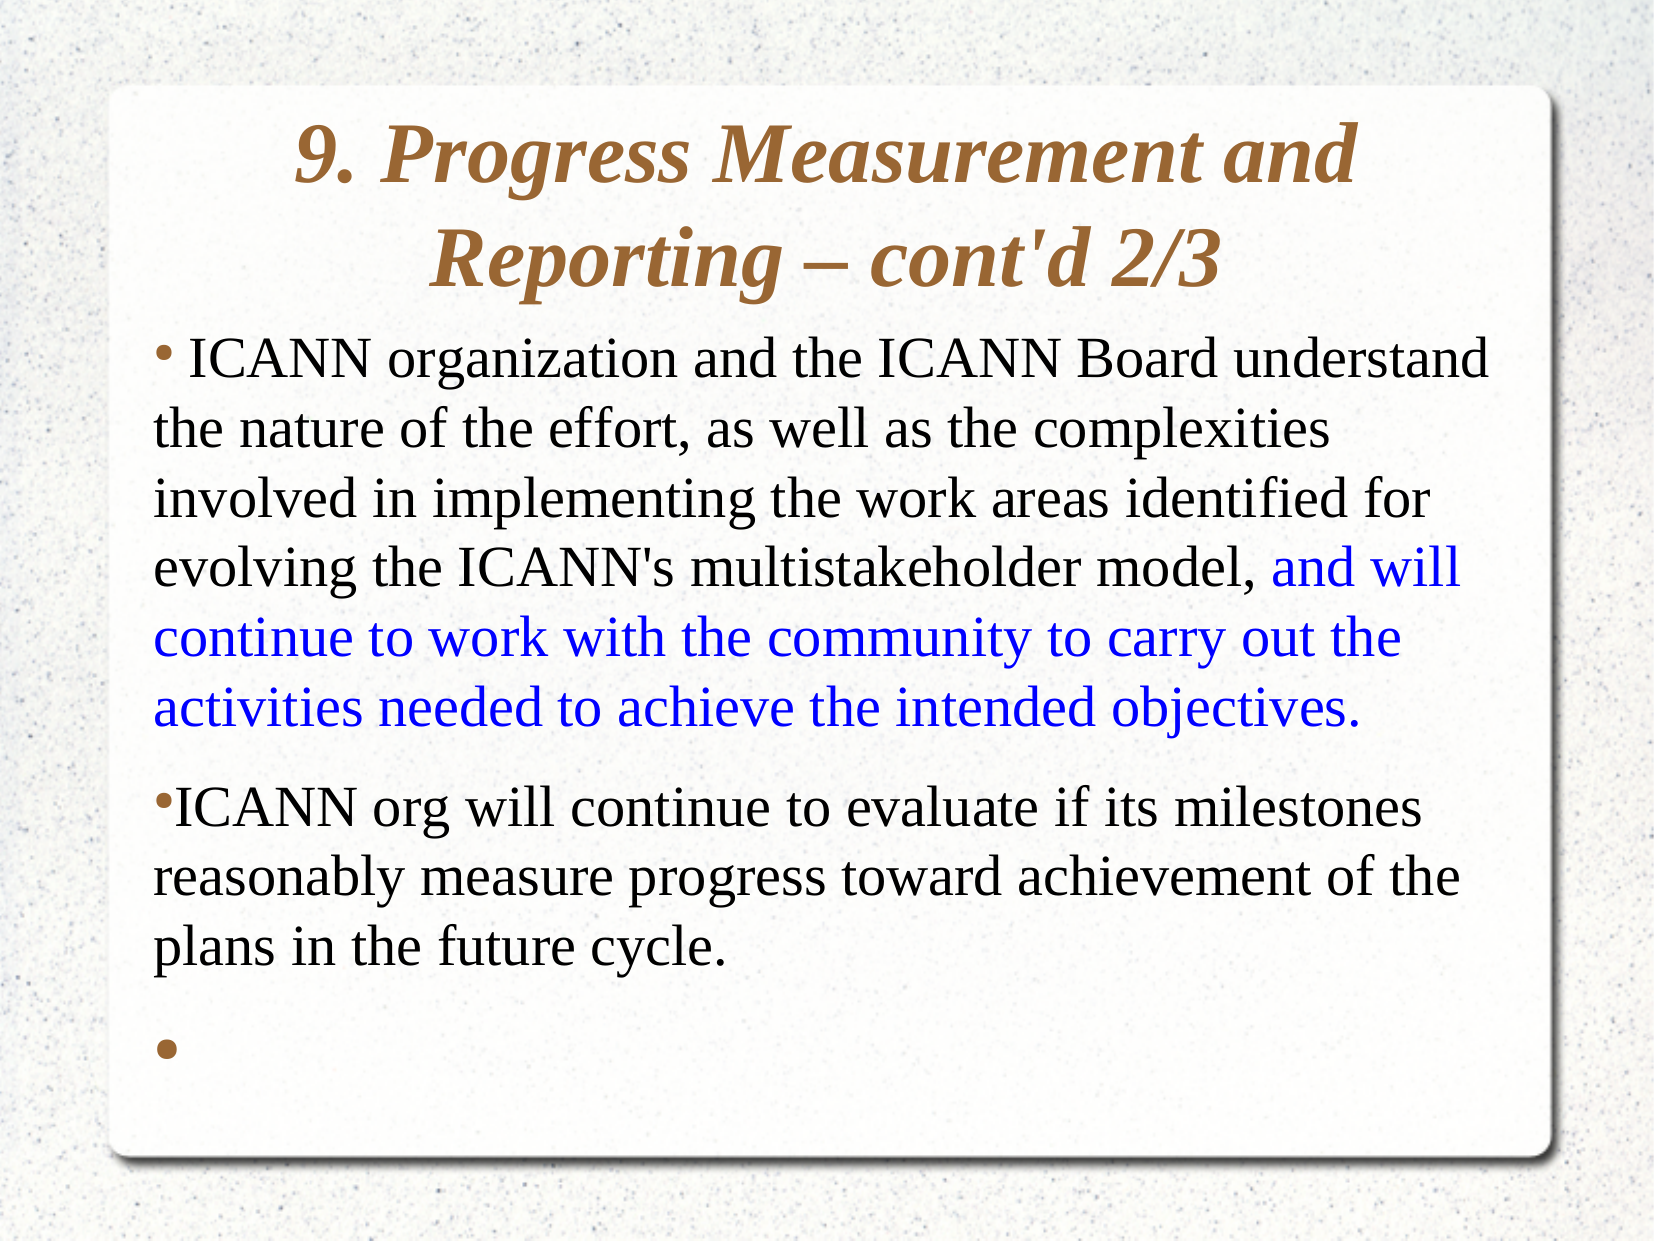

# 9. Progress Measurement and Reporting – cont'd 2/3
 ICANN organization and the ICANN Board understand the nature of the effort, as well as the complexities involved in implementing the work areas identified for evolving the ICANN's multistakeholder model, and will continue to work with the community to carry out the activities needed to achieve the intended objectives.
ICANN org will continue to evaluate if its milestones reasonably measure progress toward achievement of the plans in the future cycle.